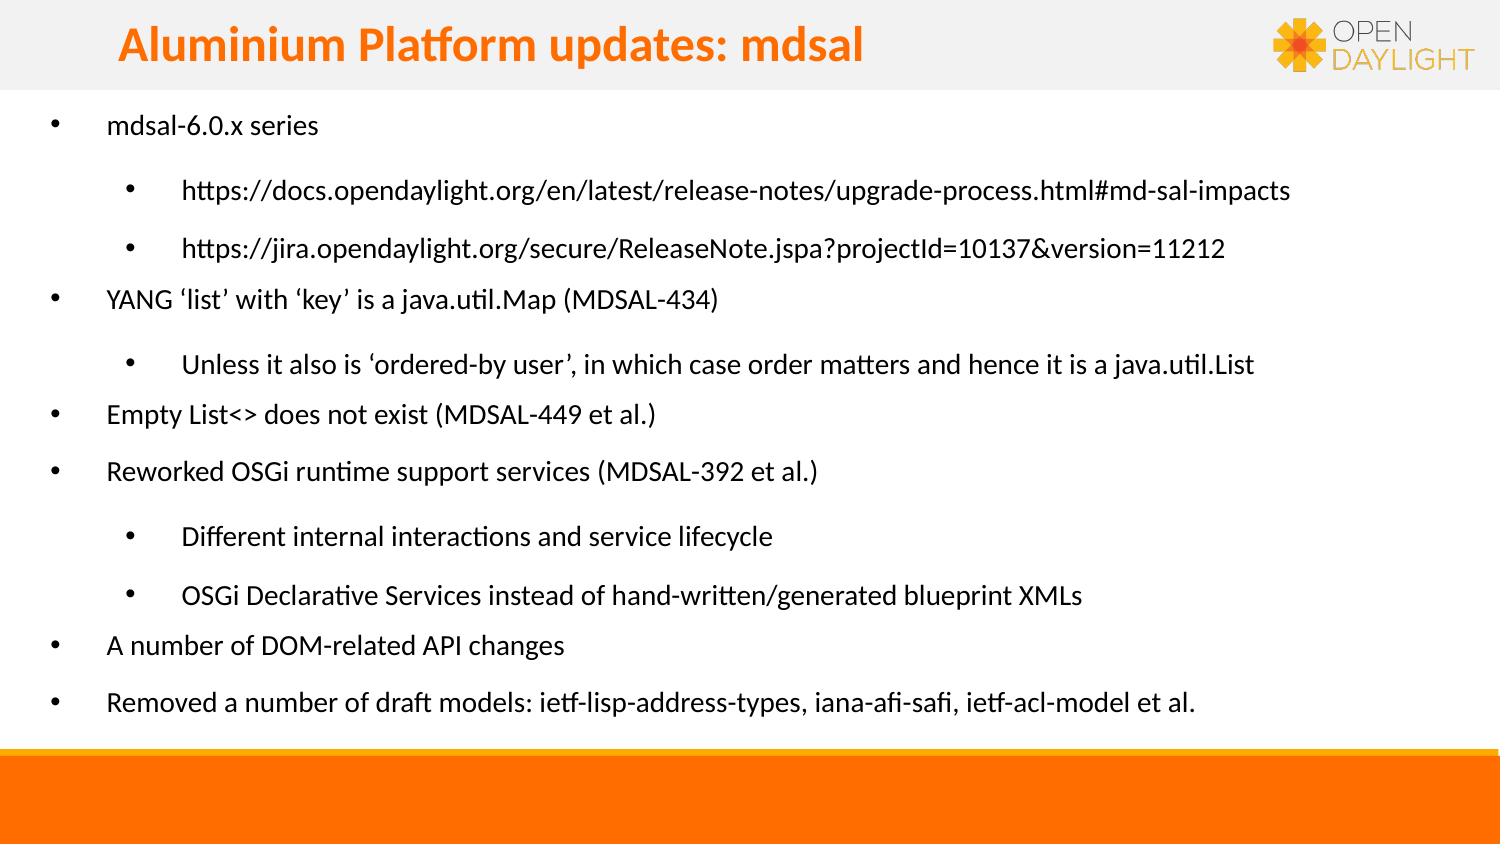

# Aluminium Platform updates: mdsal
mdsal-6.0.x series
https://docs.opendaylight.org/en/latest/release-notes/upgrade-process.html#md-sal-impacts
https://jira.opendaylight.org/secure/ReleaseNote.jspa?projectId=10137&version=11212
YANG ‘list’ with ‘key’ is a java.util.Map (MDSAL-434)
Unless it also is ‘ordered-by user’, in which case order matters and hence it is a java.util.List
Empty List<> does not exist (MDSAL-449 et al.)
Reworked OSGi runtime support services (MDSAL-392 et al.)
Different internal interactions and service lifecycle
OSGi Declarative Services instead of hand-written/generated blueprint XMLs
A number of DOM-related API changes
Removed a number of draft models: ietf-lisp-address-types, iana-afi-safi, ietf-acl-model et al.